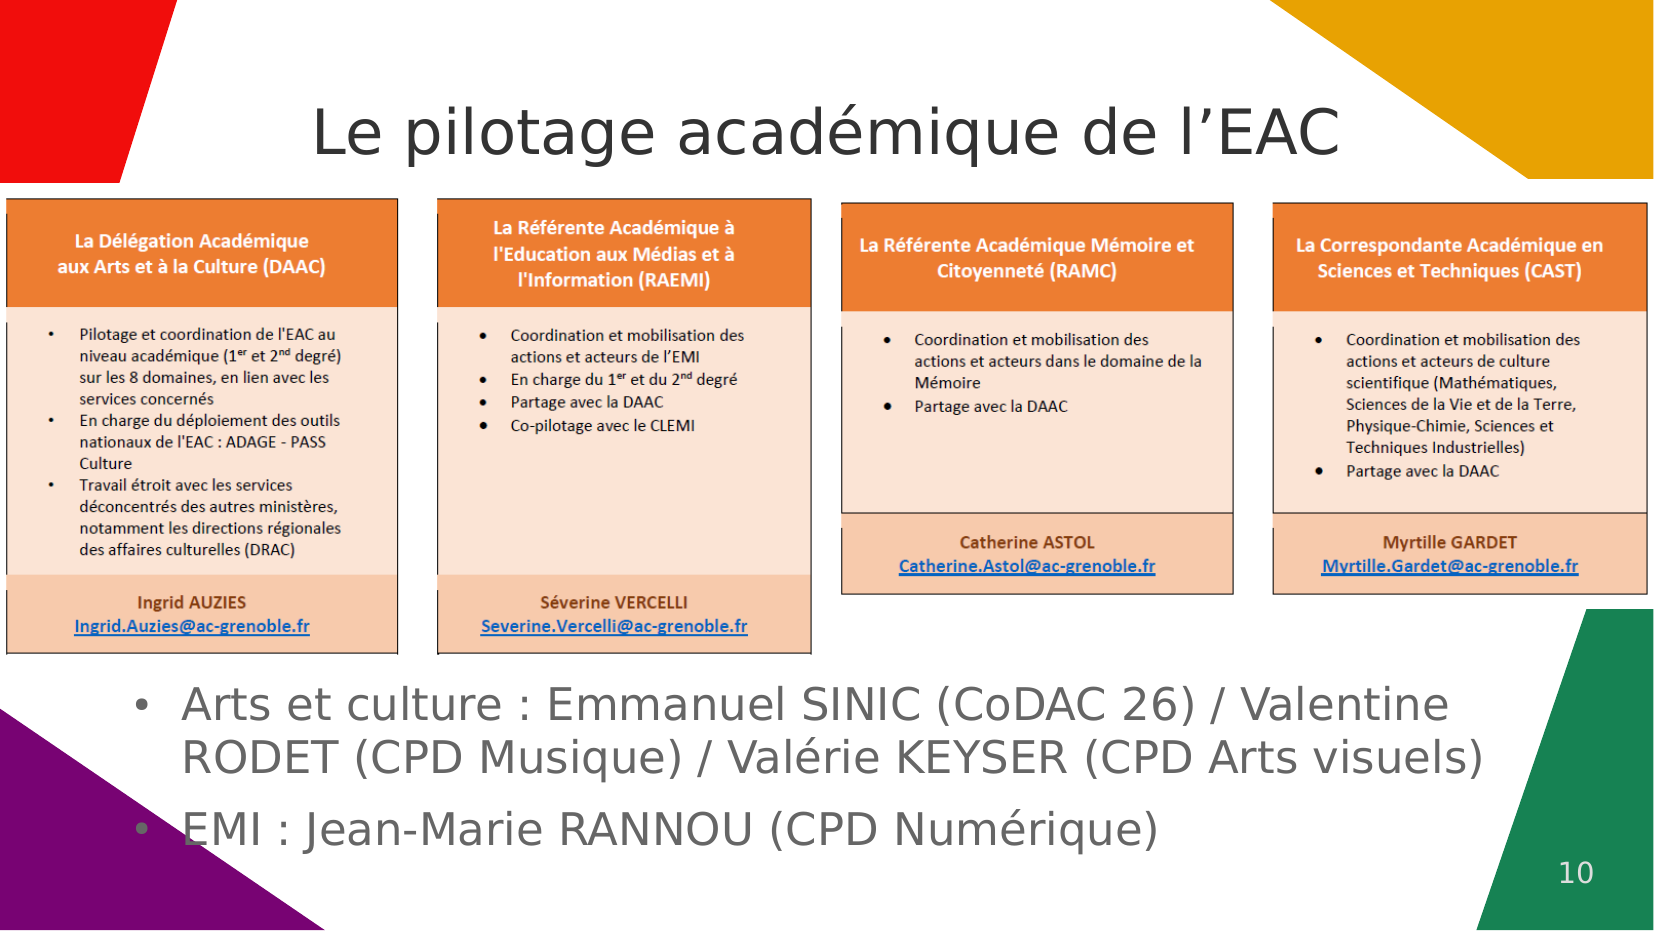

# Le pilotage académique de l’EAC
Arts et culture : Emmanuel SINIC (CoDAC 26) / Valentine RODET (CPD Musique) / Valérie KEYSER (CPD Arts visuels)
EMI : Jean-Marie RANNOU (CPD Numérique)
10